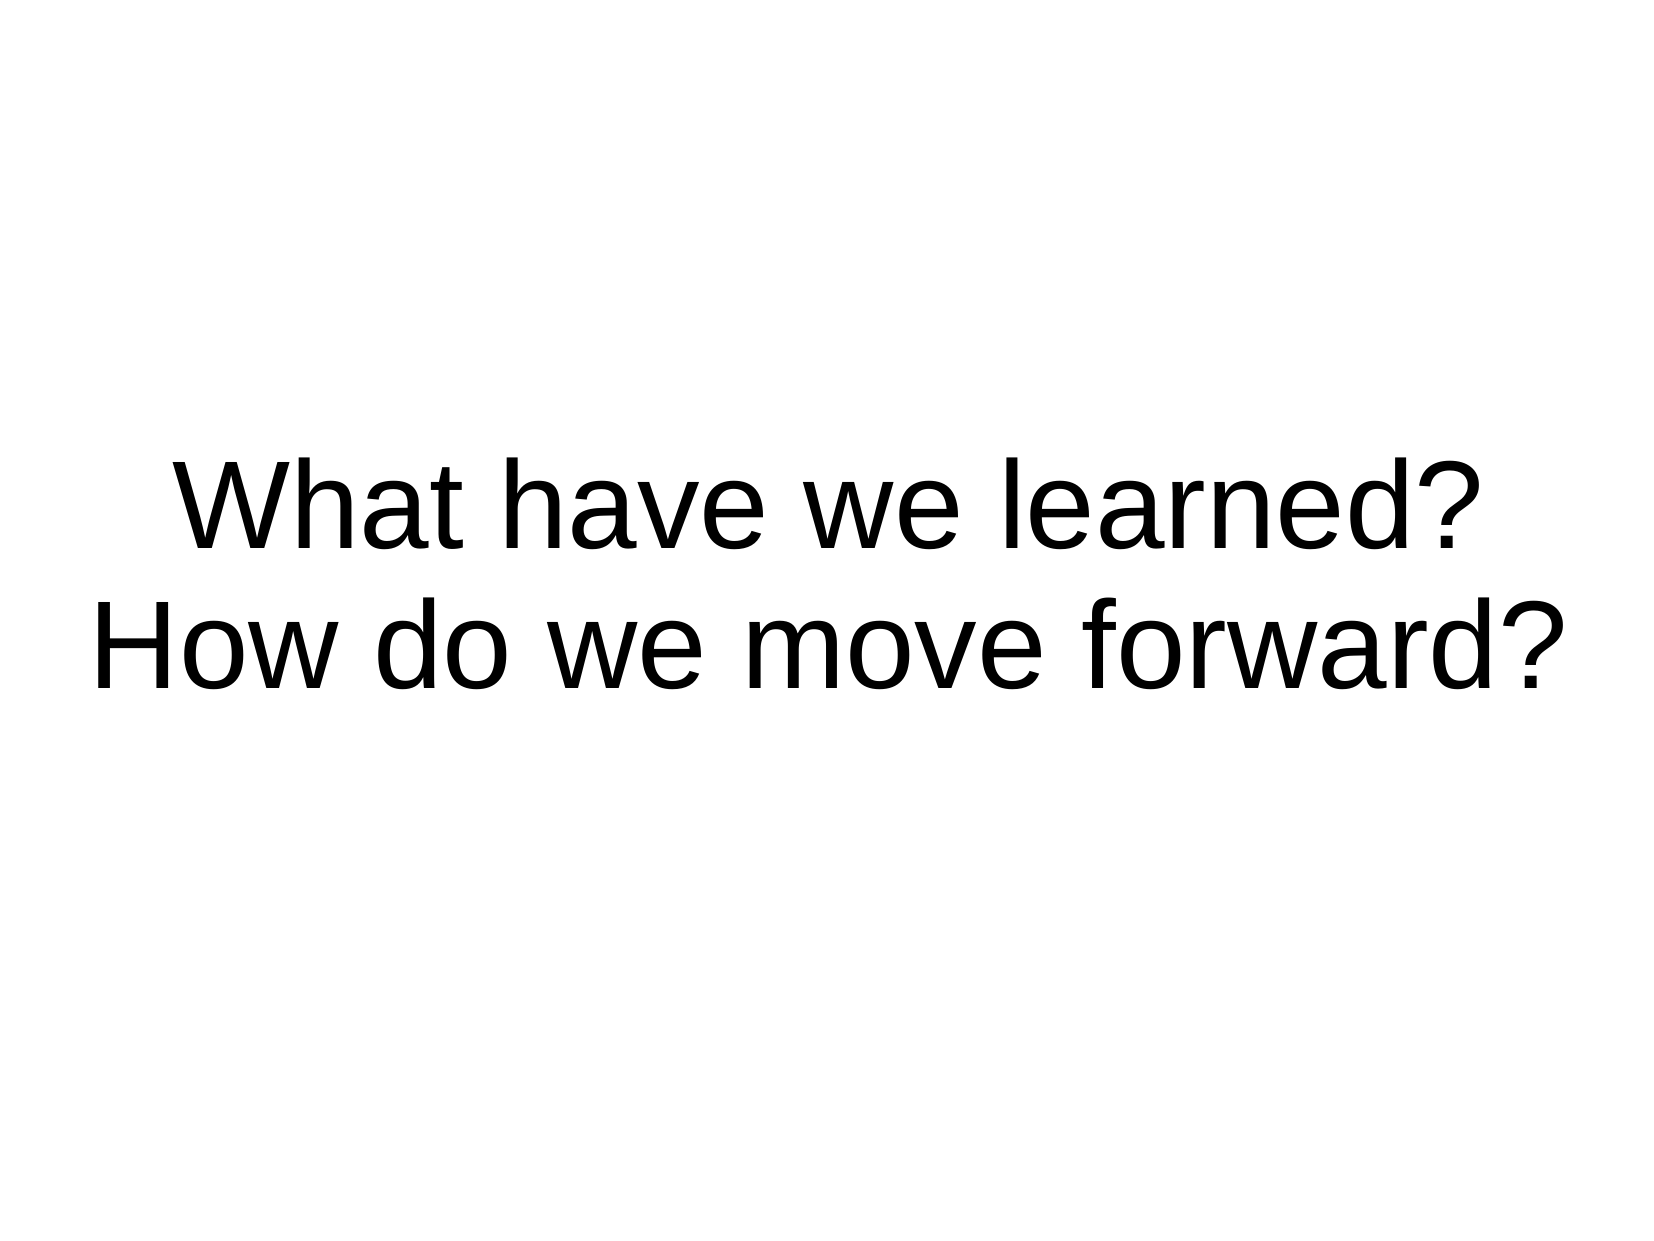

# What have we learned? How do we move forward?